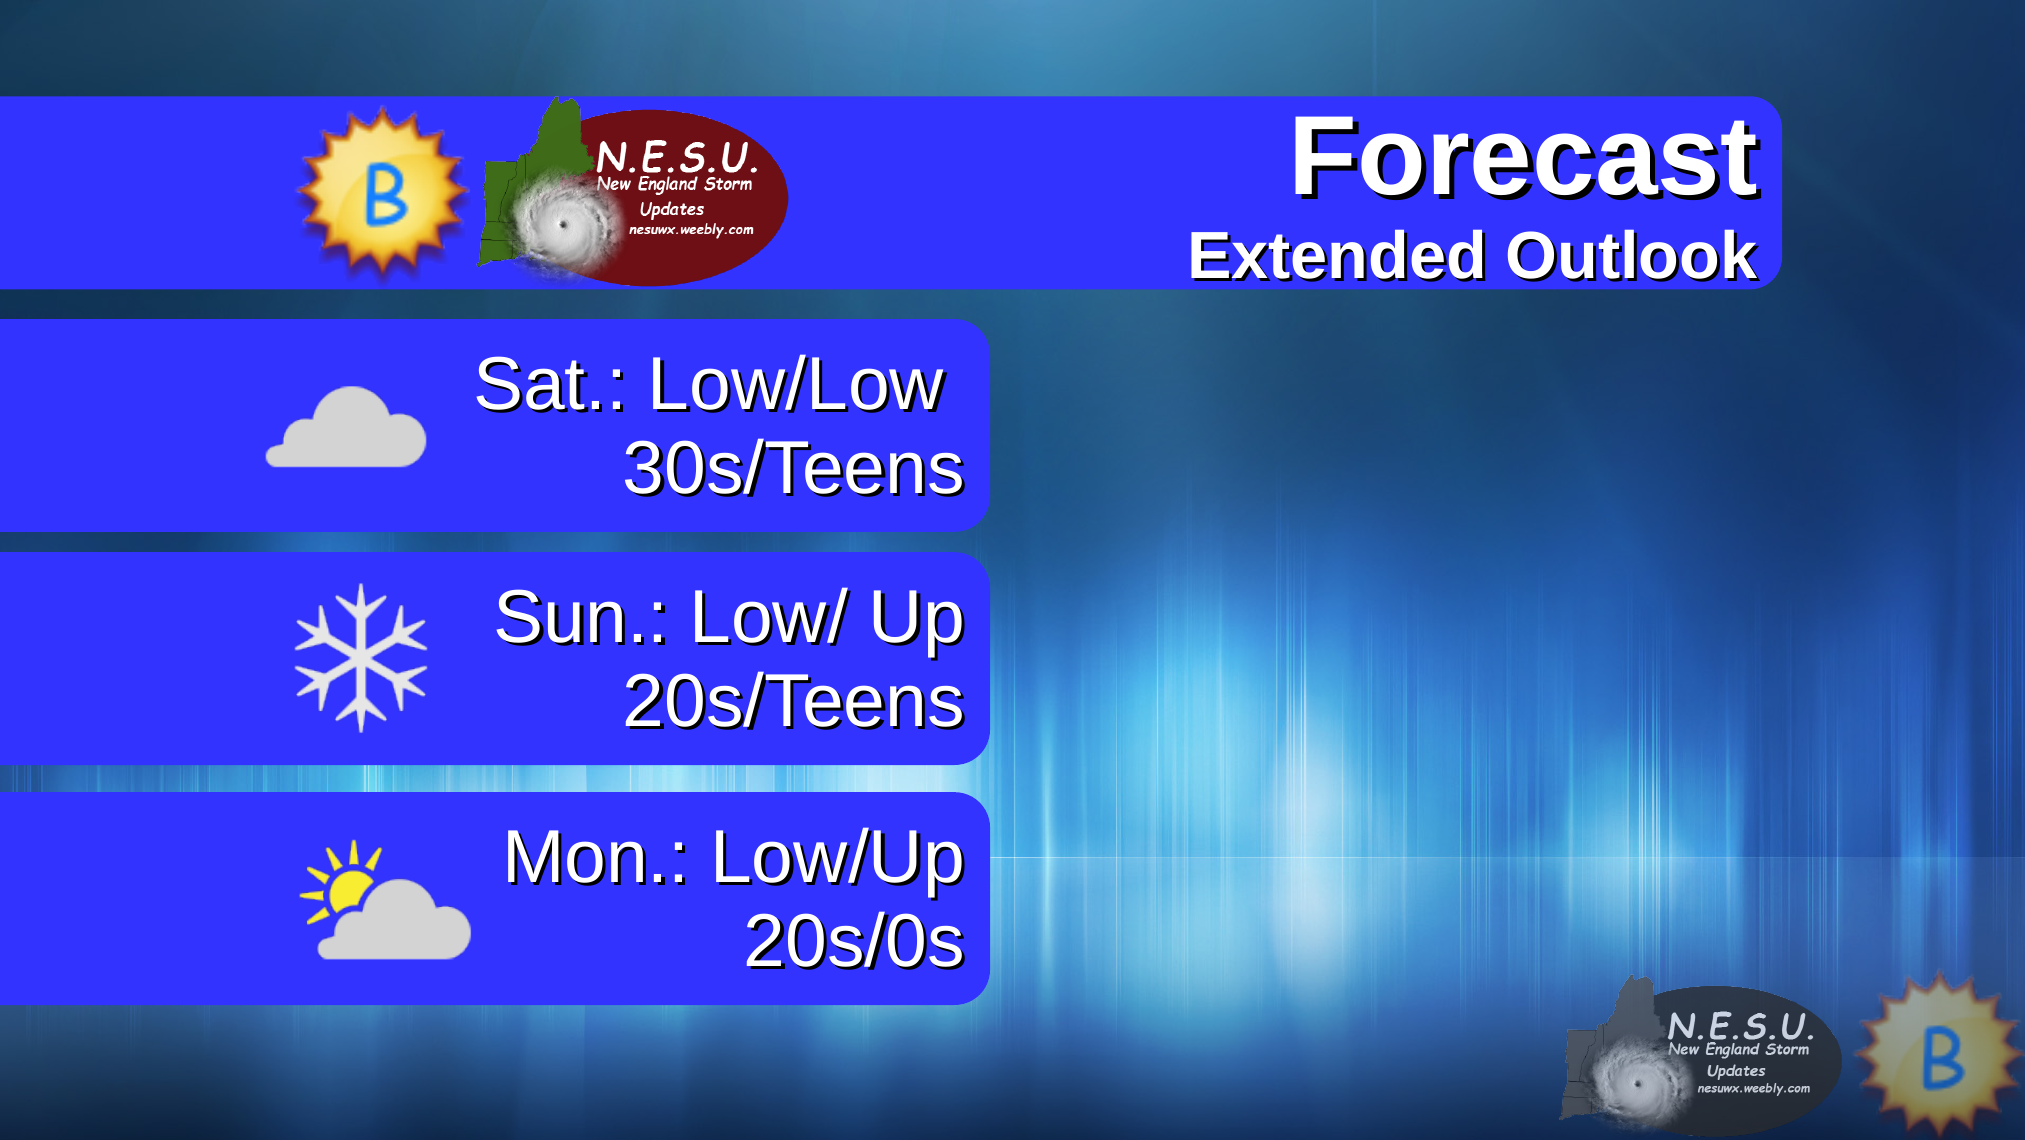

Forecast
Extended Outlook
Sat.: Low/Low
30s/Teens
Sun.: Low/ Up
20s/Teens
Mon.: Low/Up
20s/0s